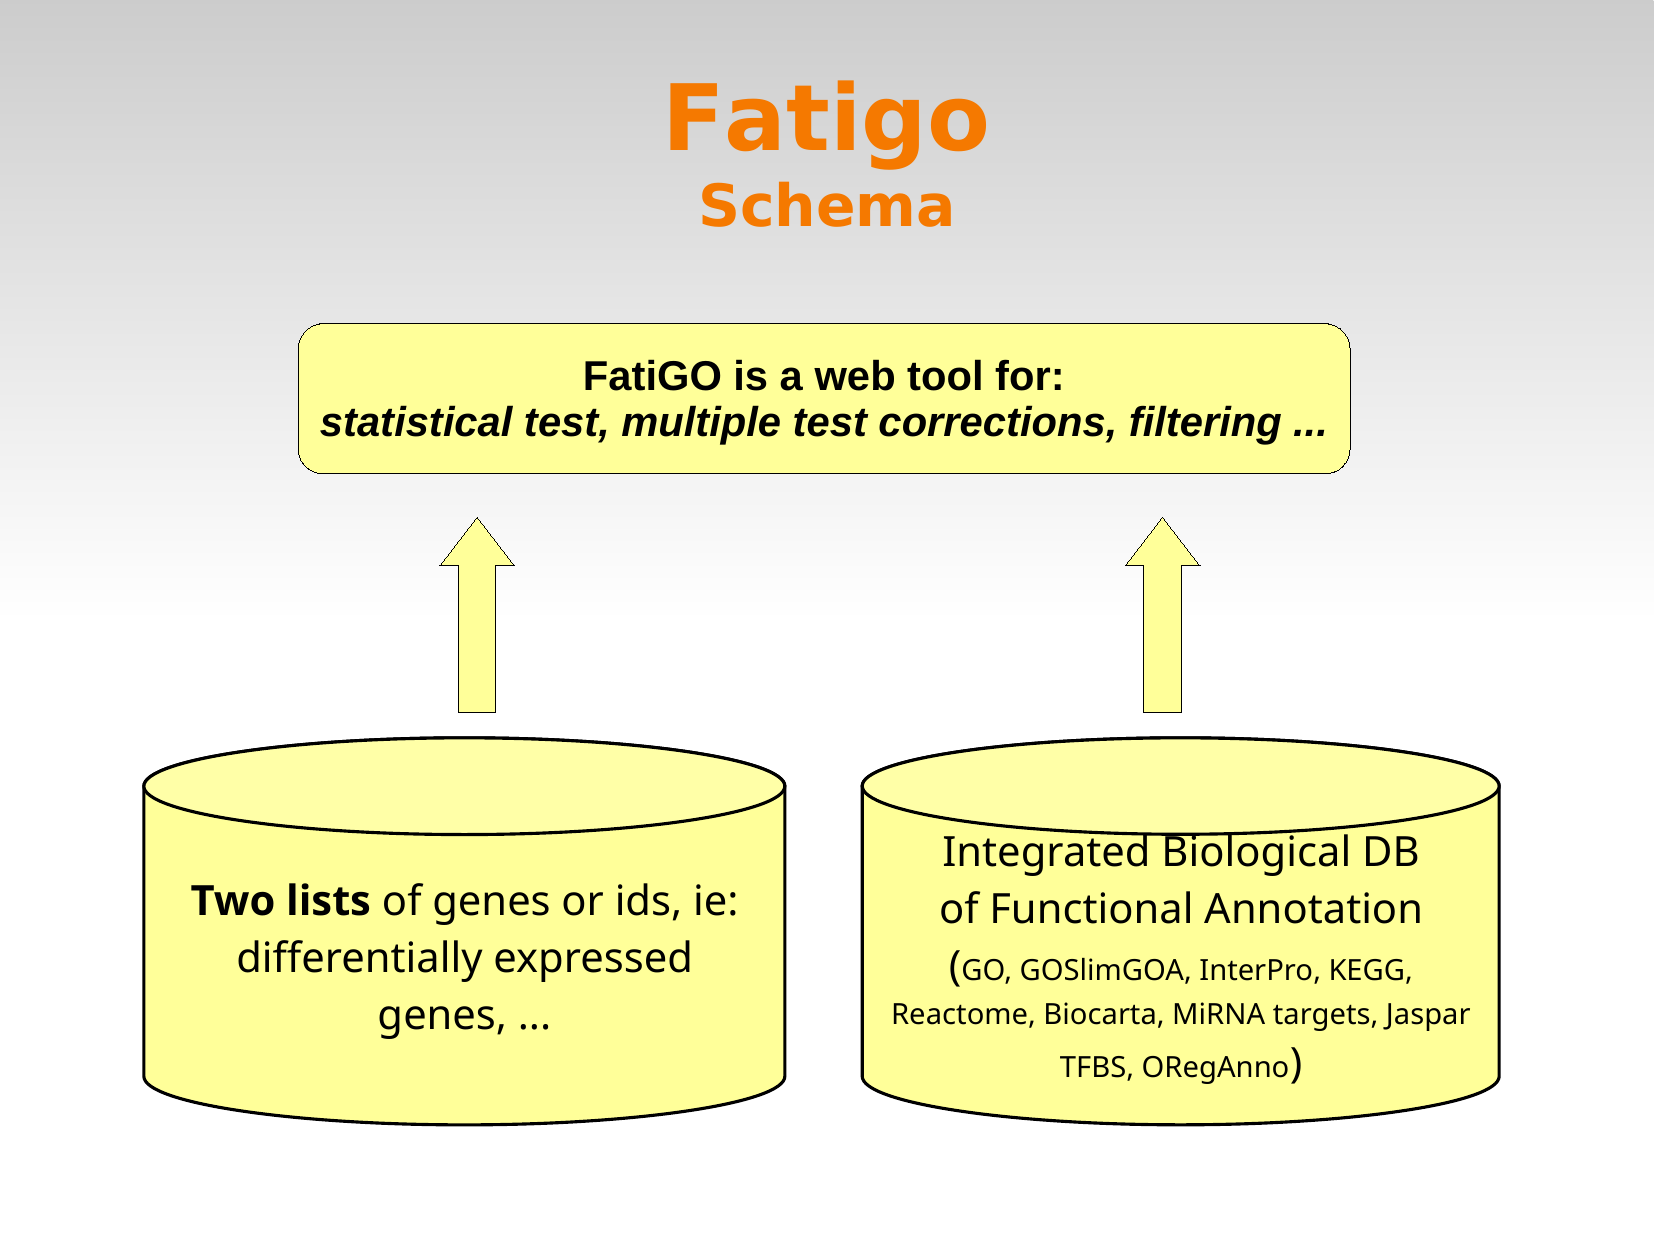

# Fatigo Schema
FatiGO is a web tool for:
statistical test, multiple test corrections, filtering ...
Two lists of genes or ids, ie: differentially expressed genes, ...
Integrated Biological DB
of Functional Annotation
(GO, GOSlimGOA, InterPro, KEGG, Reactome, Biocarta, MiRNA targets, Jaspar TFBS, ORegAnno)